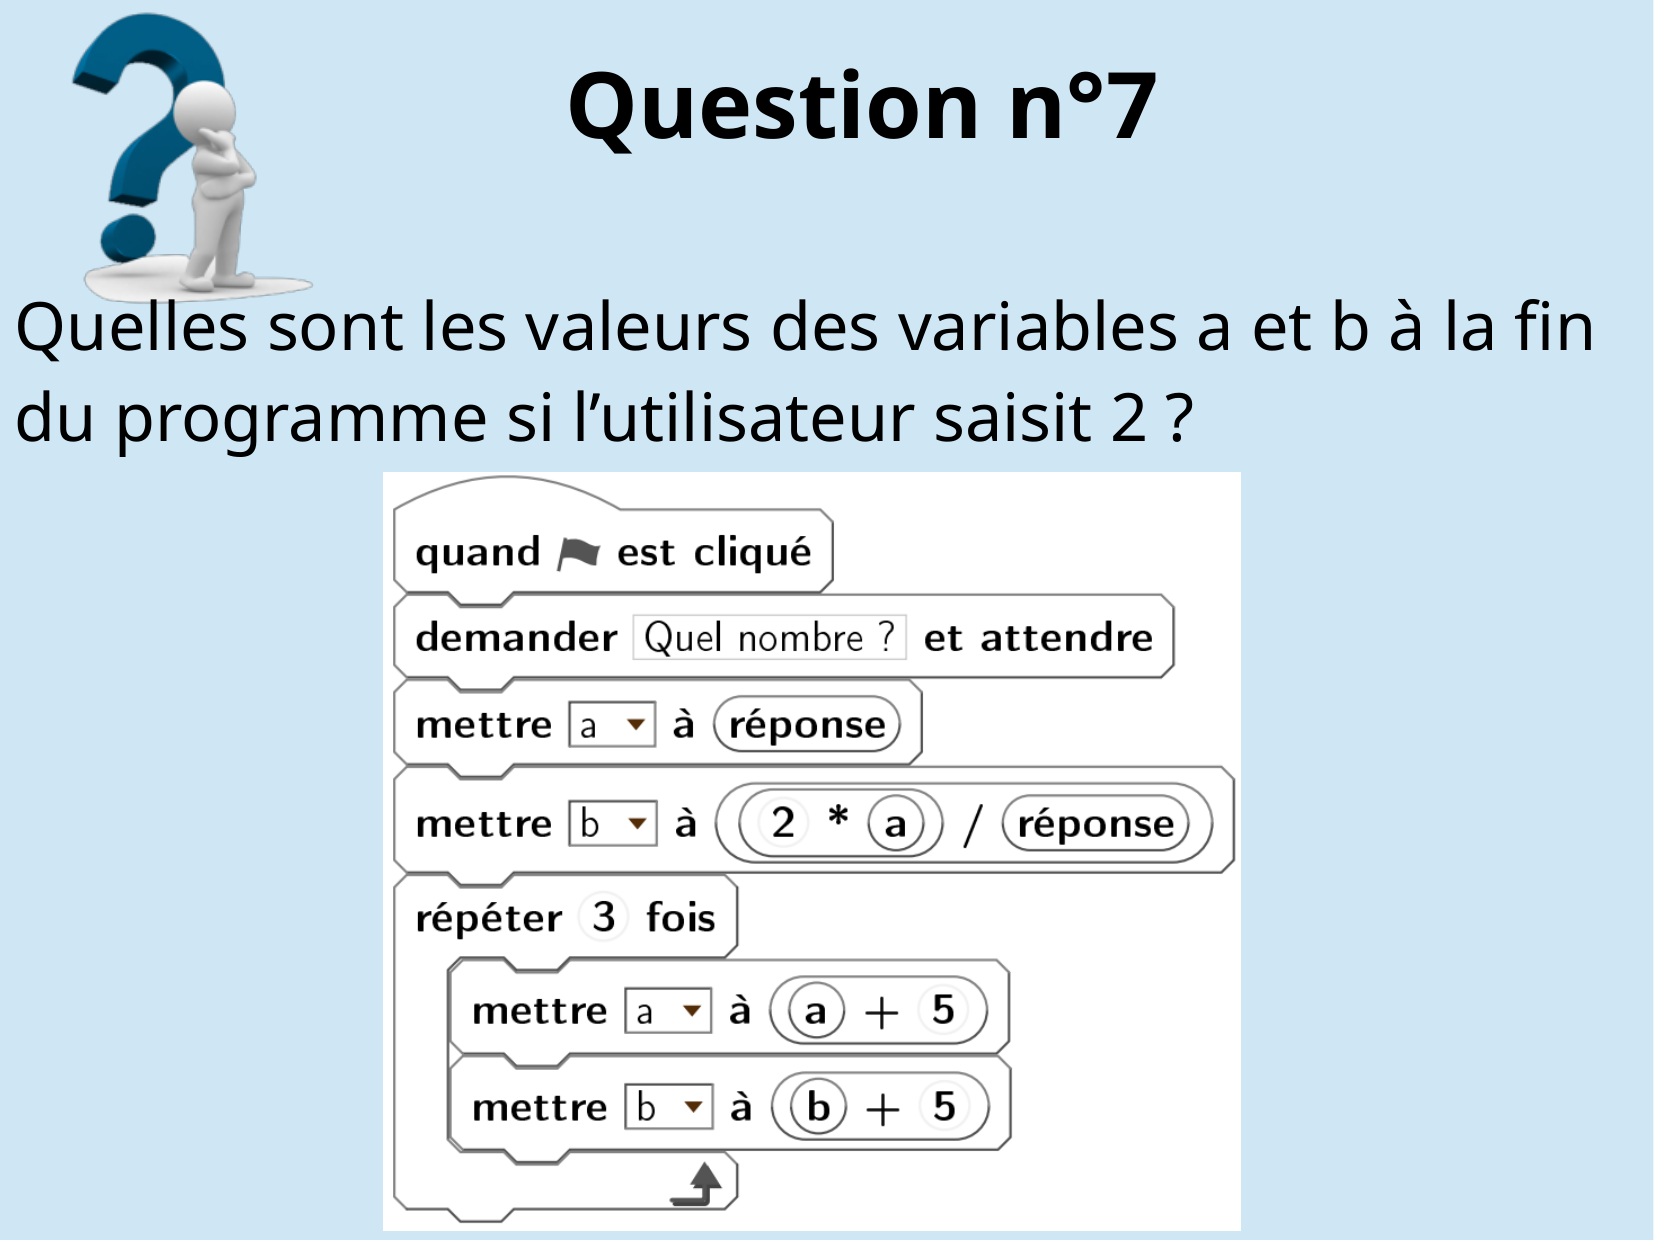

# Question n°7
Quelles sont les valeurs des variables a et b à la fin du programme si l’utilisateur saisit 2 ?